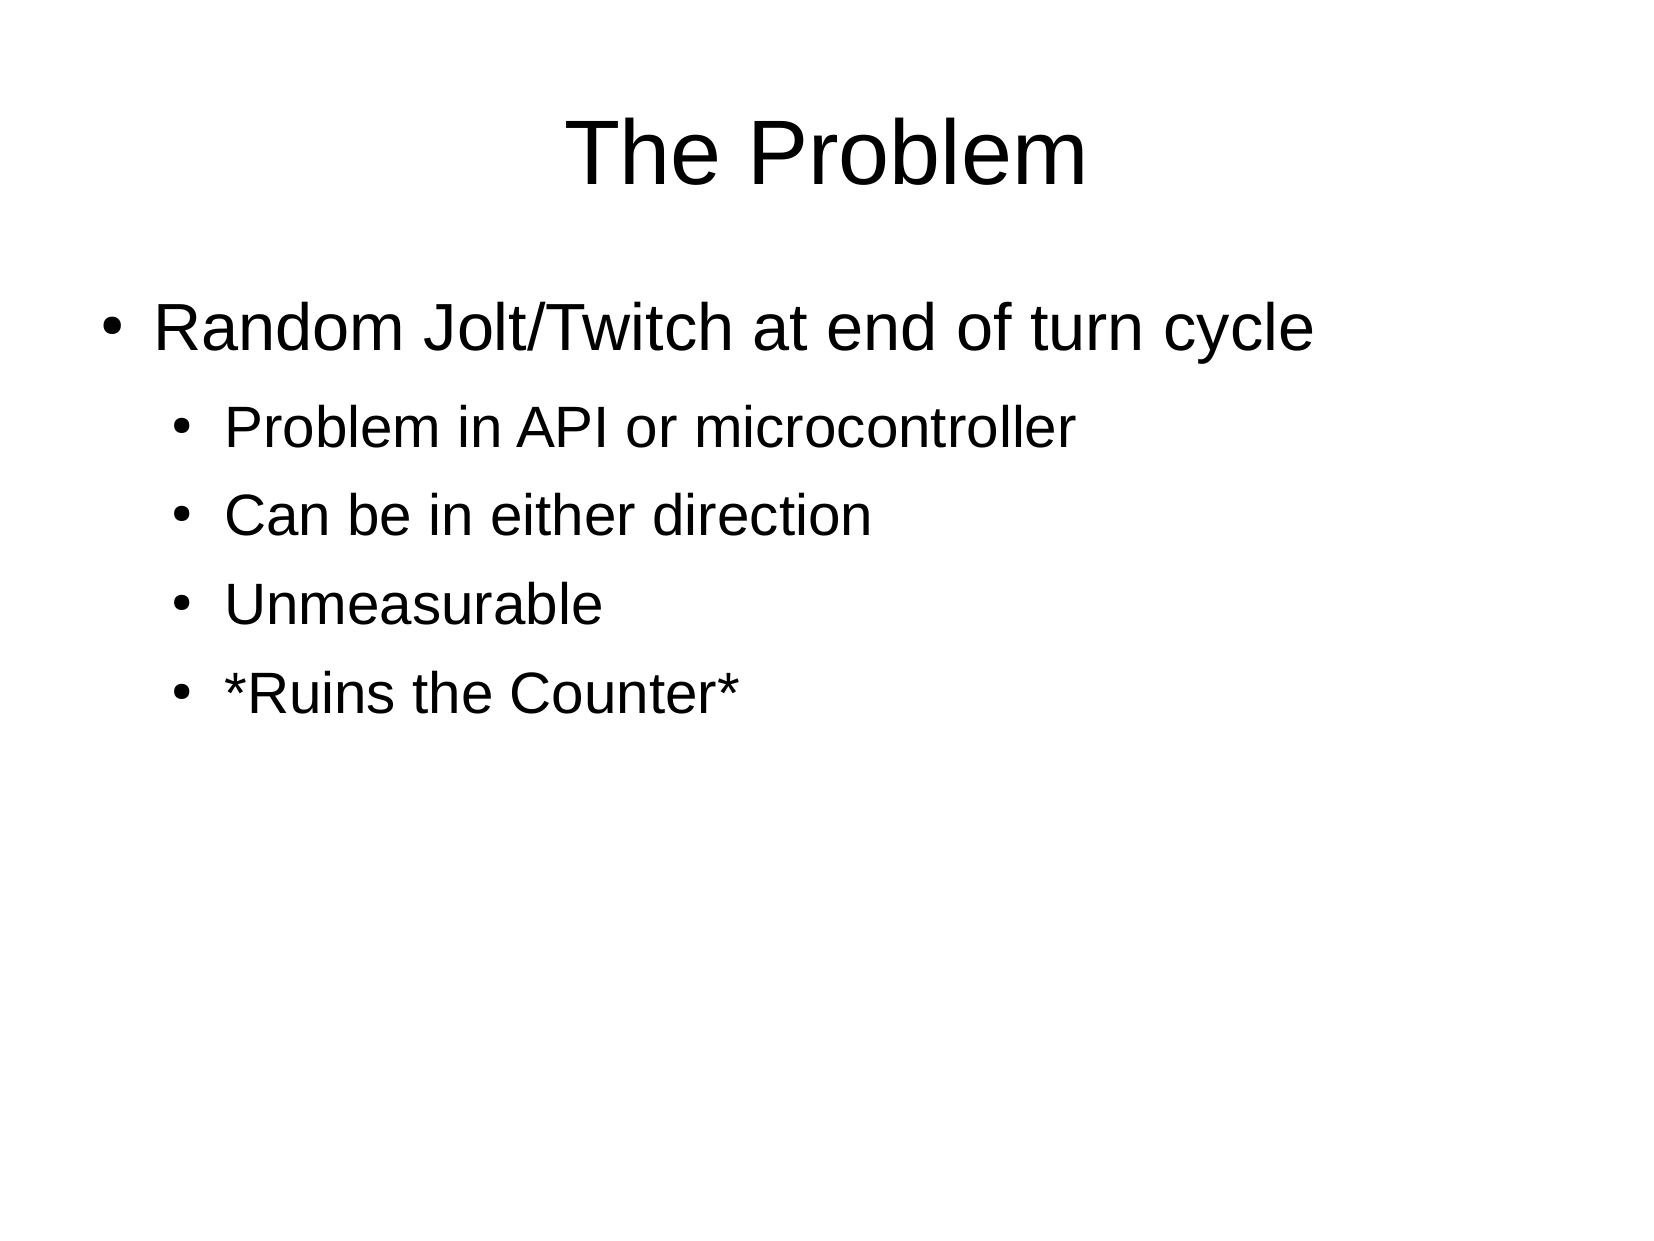

# The Problem
Random Jolt/Twitch at end of turn cycle
Problem in API or microcontroller
Can be in either direction
Unmeasurable
*Ruins the Counter*